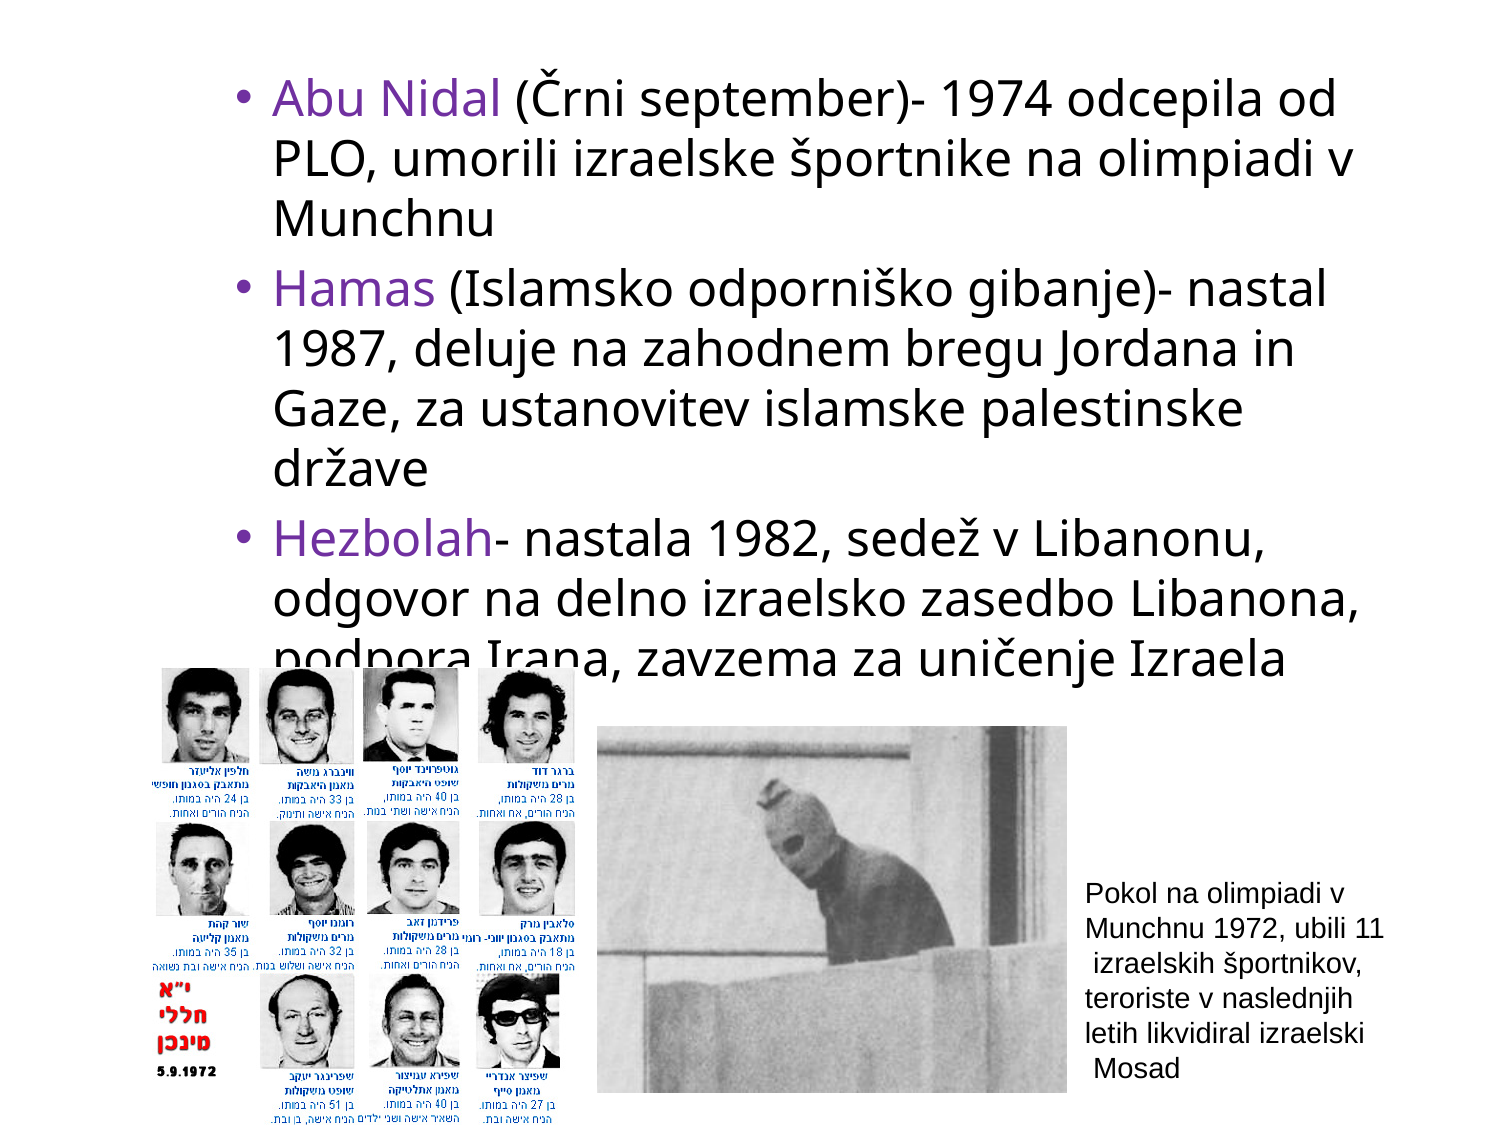

# Abu Nidal (Črni september)- 1974 odcepila od PLO, umorili izraelske športnike na olimpiadi v Munchnu
Hamas (Islamsko odporniško gibanje)- nastal 1987, deluje na zahodnem bregu Jordana in Gaze, za ustanovitev islamske palestinske države
Hezbolah- nastala 1982, sedež v Libanonu, odgovor na delno izraelsko zasedbo Libanona, podpora Irana, zavzema za uničenje Izraela
Pokol na olimpiadi v
Munchnu 1972, ubili 11
 izraelskih športnikov,
teroriste v naslednjih
letih likvidiral izraelski
 Mosad